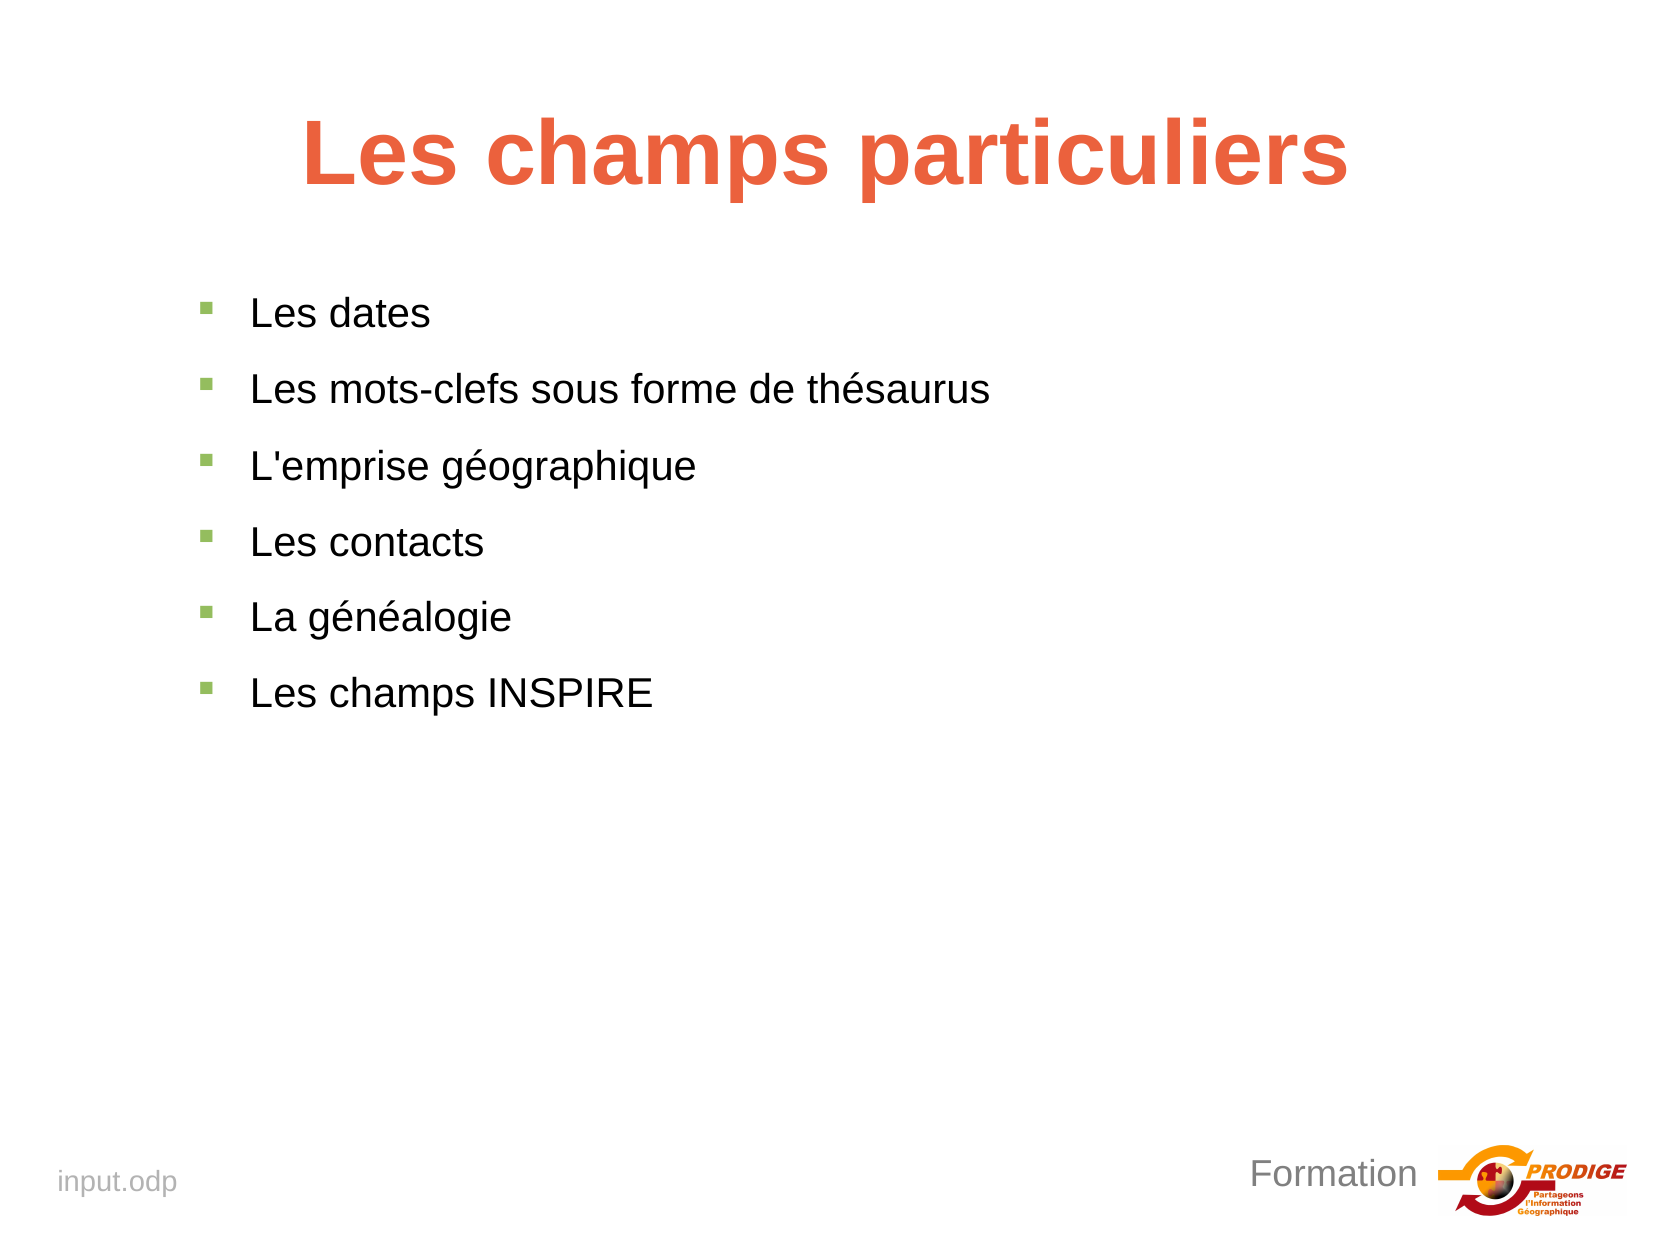

# Les champs particuliers
Les dates
Les mots-clefs sous forme de thésaurus
L'emprise géographique
Les contacts
La généalogie
Les champs INSPIRE